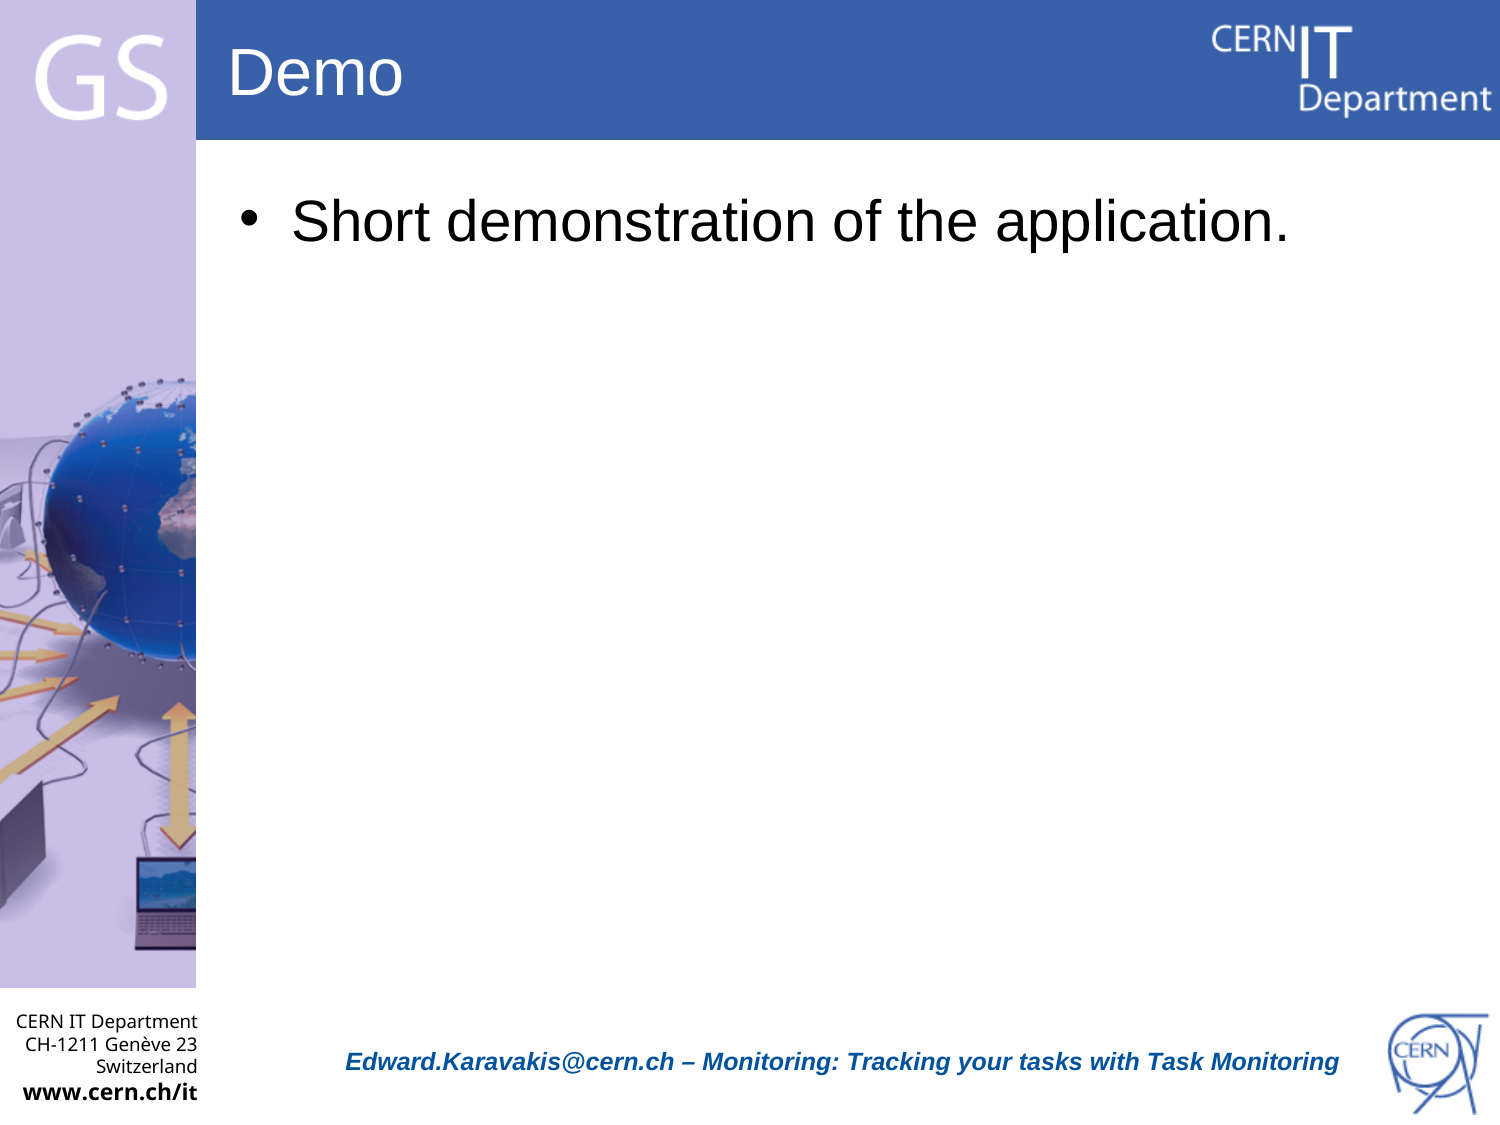

Demo
Short demonstration of the application.
Edward.Karavakis@cern.ch – Monitoring: Tracking your tasks with Task Monitoring